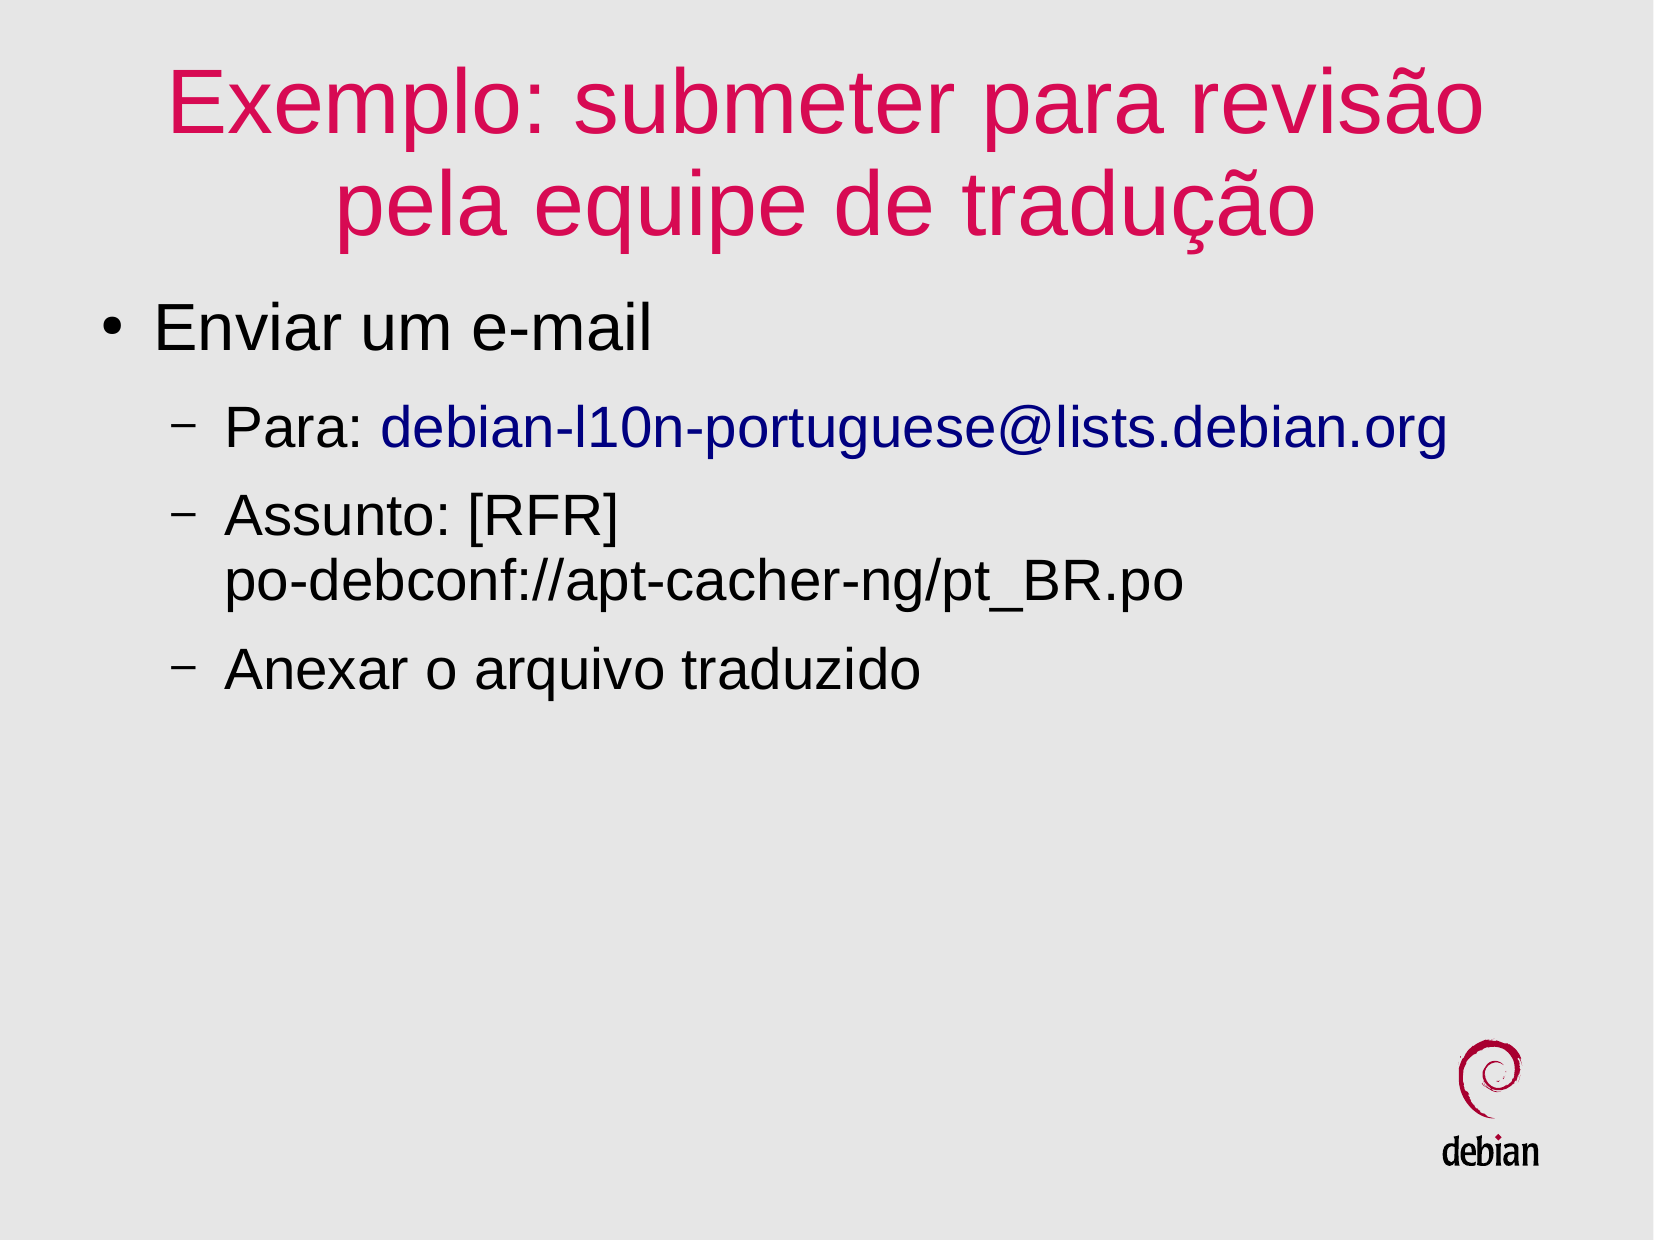

# Exemplo: submeter para revisão pela equipe de tradução
Enviar um e-mail
Para: debian-l10n-portuguese@lists.debian.org
Assunto: [RFR] po-debconf://apt-cacher-ng/pt_BR.po
Anexar o arquivo traduzido